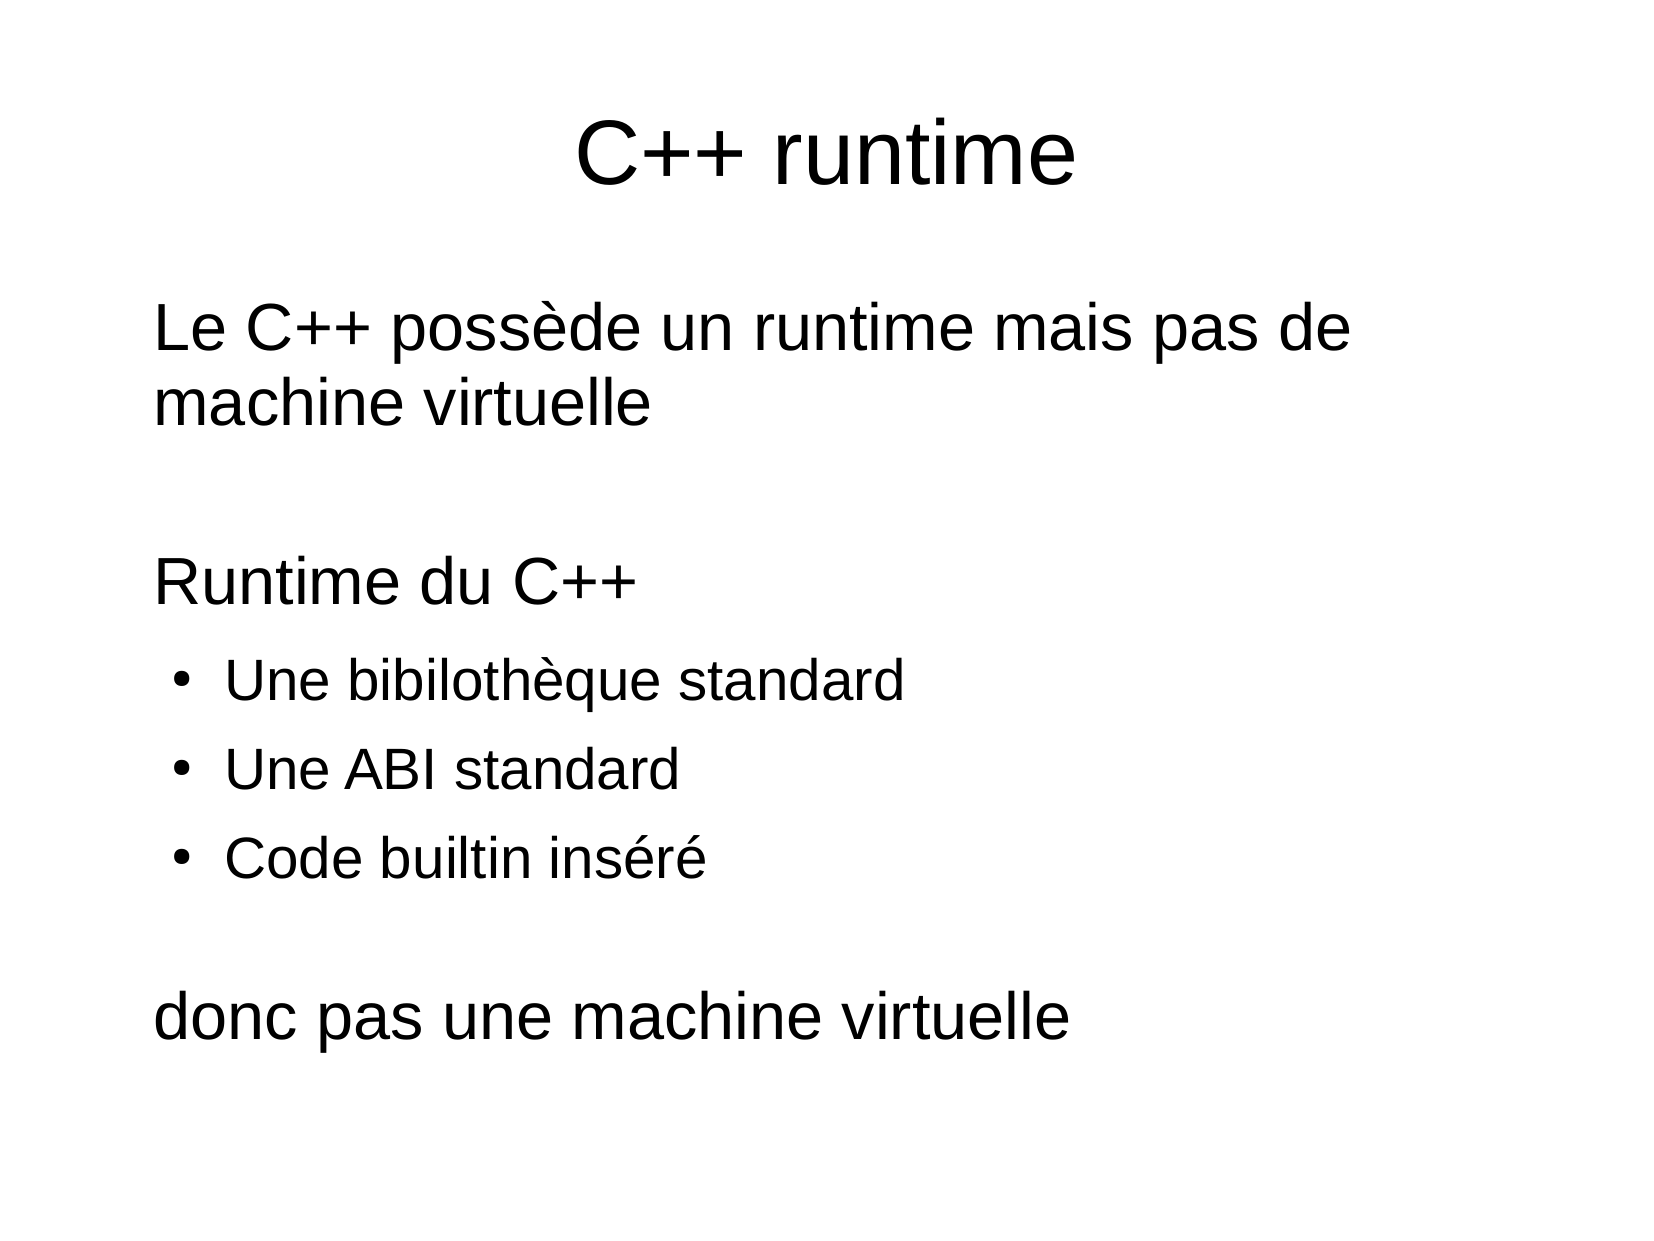

# C++ runtime
Le C++ possède un runtime mais pas de machine virtuelle
Runtime du C++
Une bibilothèque standard
Une ABI standard
Code builtin inséré
donc pas une machine virtuelle